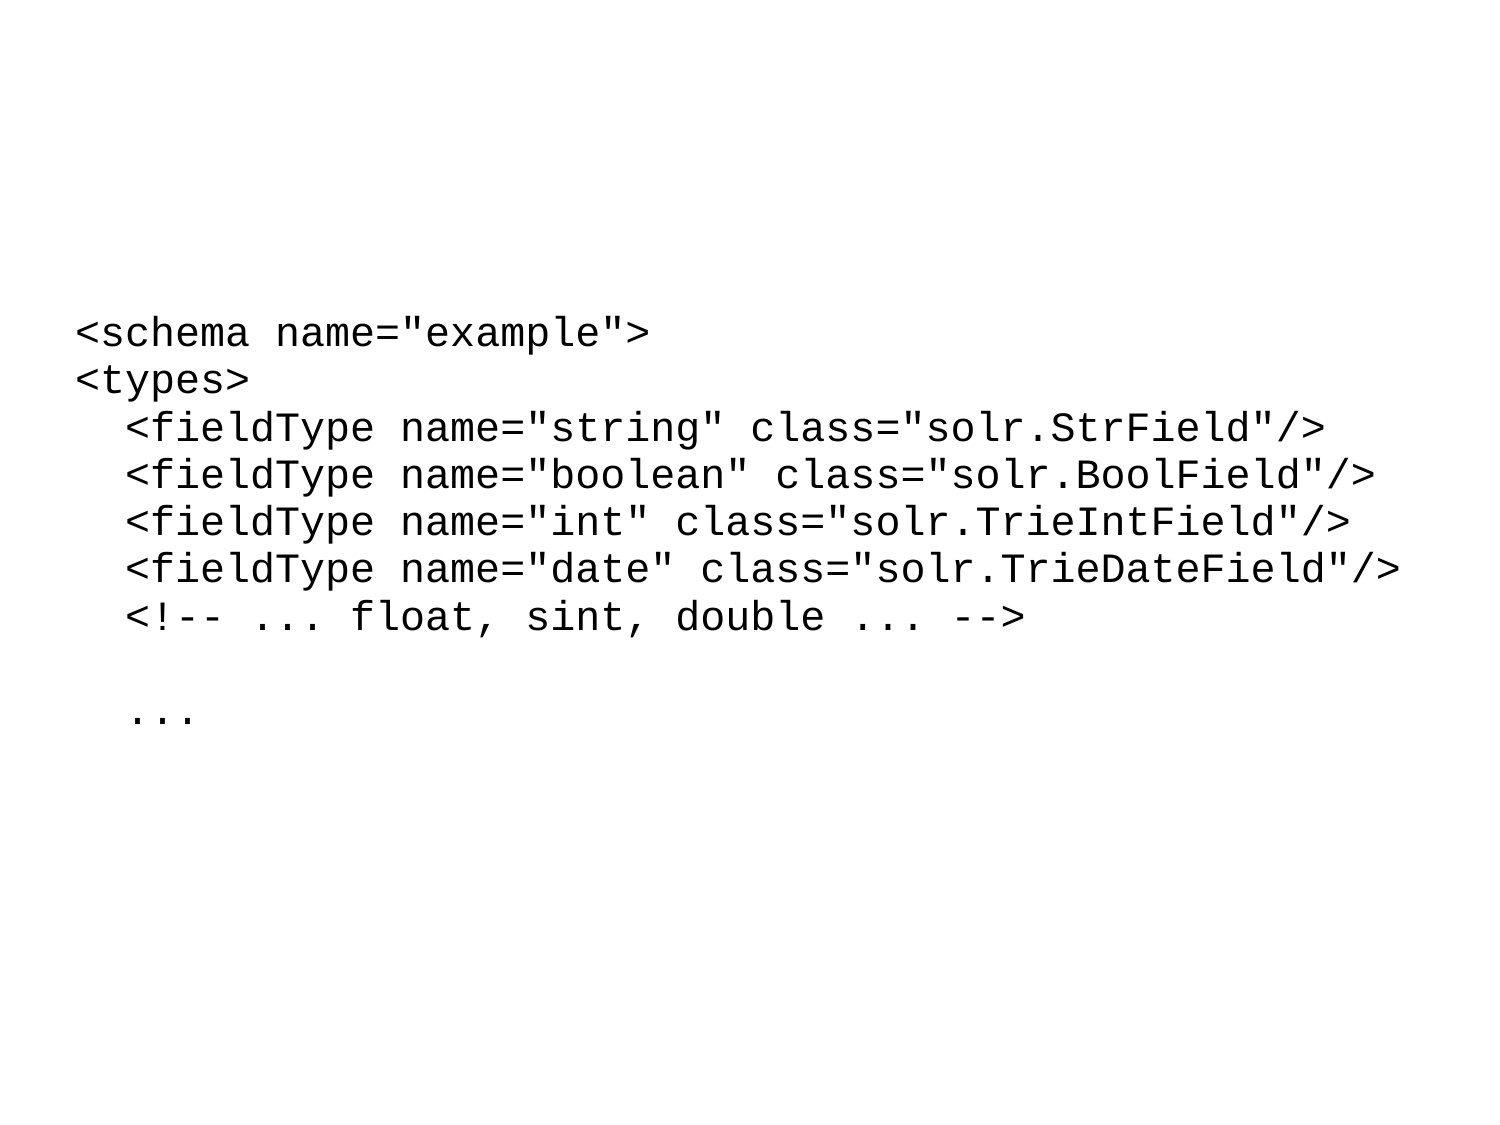

# <schema name="example">
<types>
 <fieldType name="string" class="solr.StrField"/>
 <fieldType name="boolean" class="solr.BoolField"/>
 <fieldType name="int" class="solr.TrieIntField"/>
 <fieldType name="date" class="solr.TrieDateField"/>
 <!-- ... float, sint, double ... -->
 ...